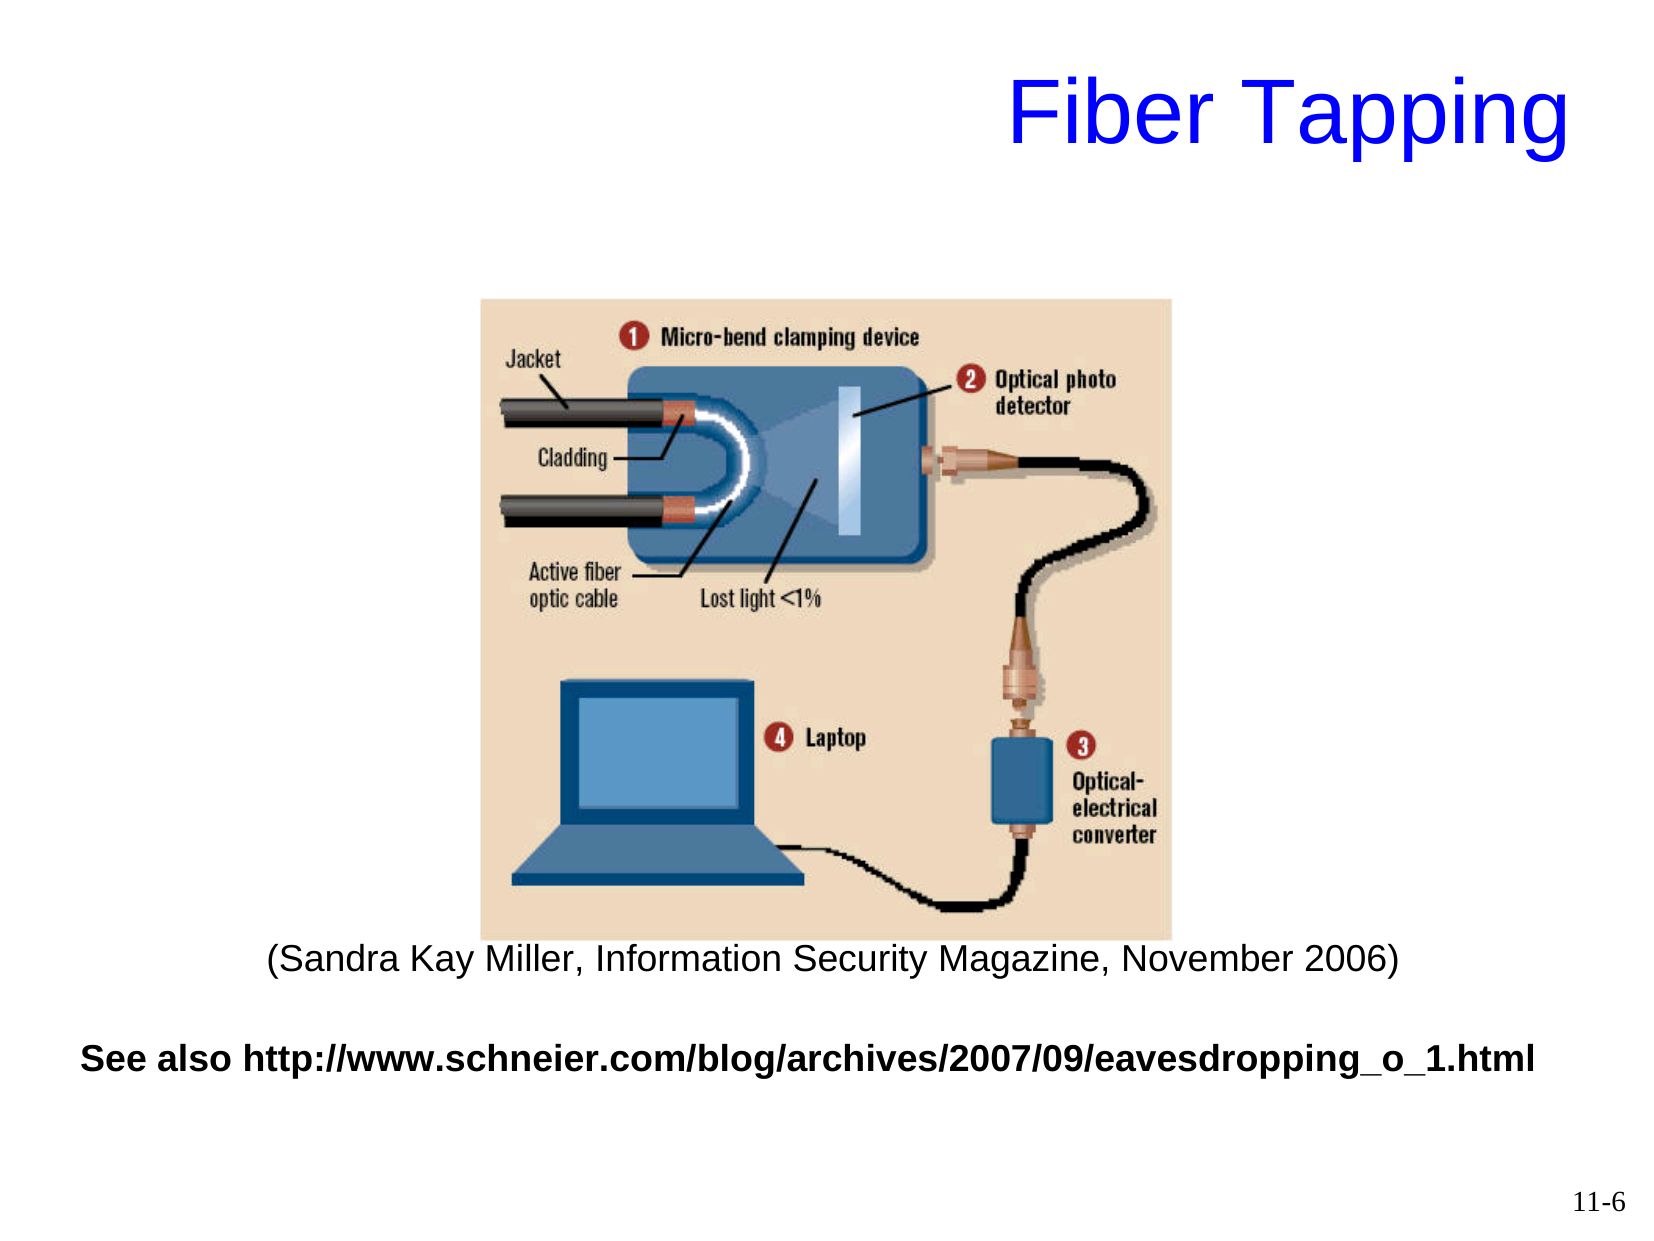

# Fiber Tapping
(Sandra Kay Miller, Information Security Magazine, November 2006)
See also http://www.schneier.com/blog/archives/2007/09/eavesdropping_o_1.html